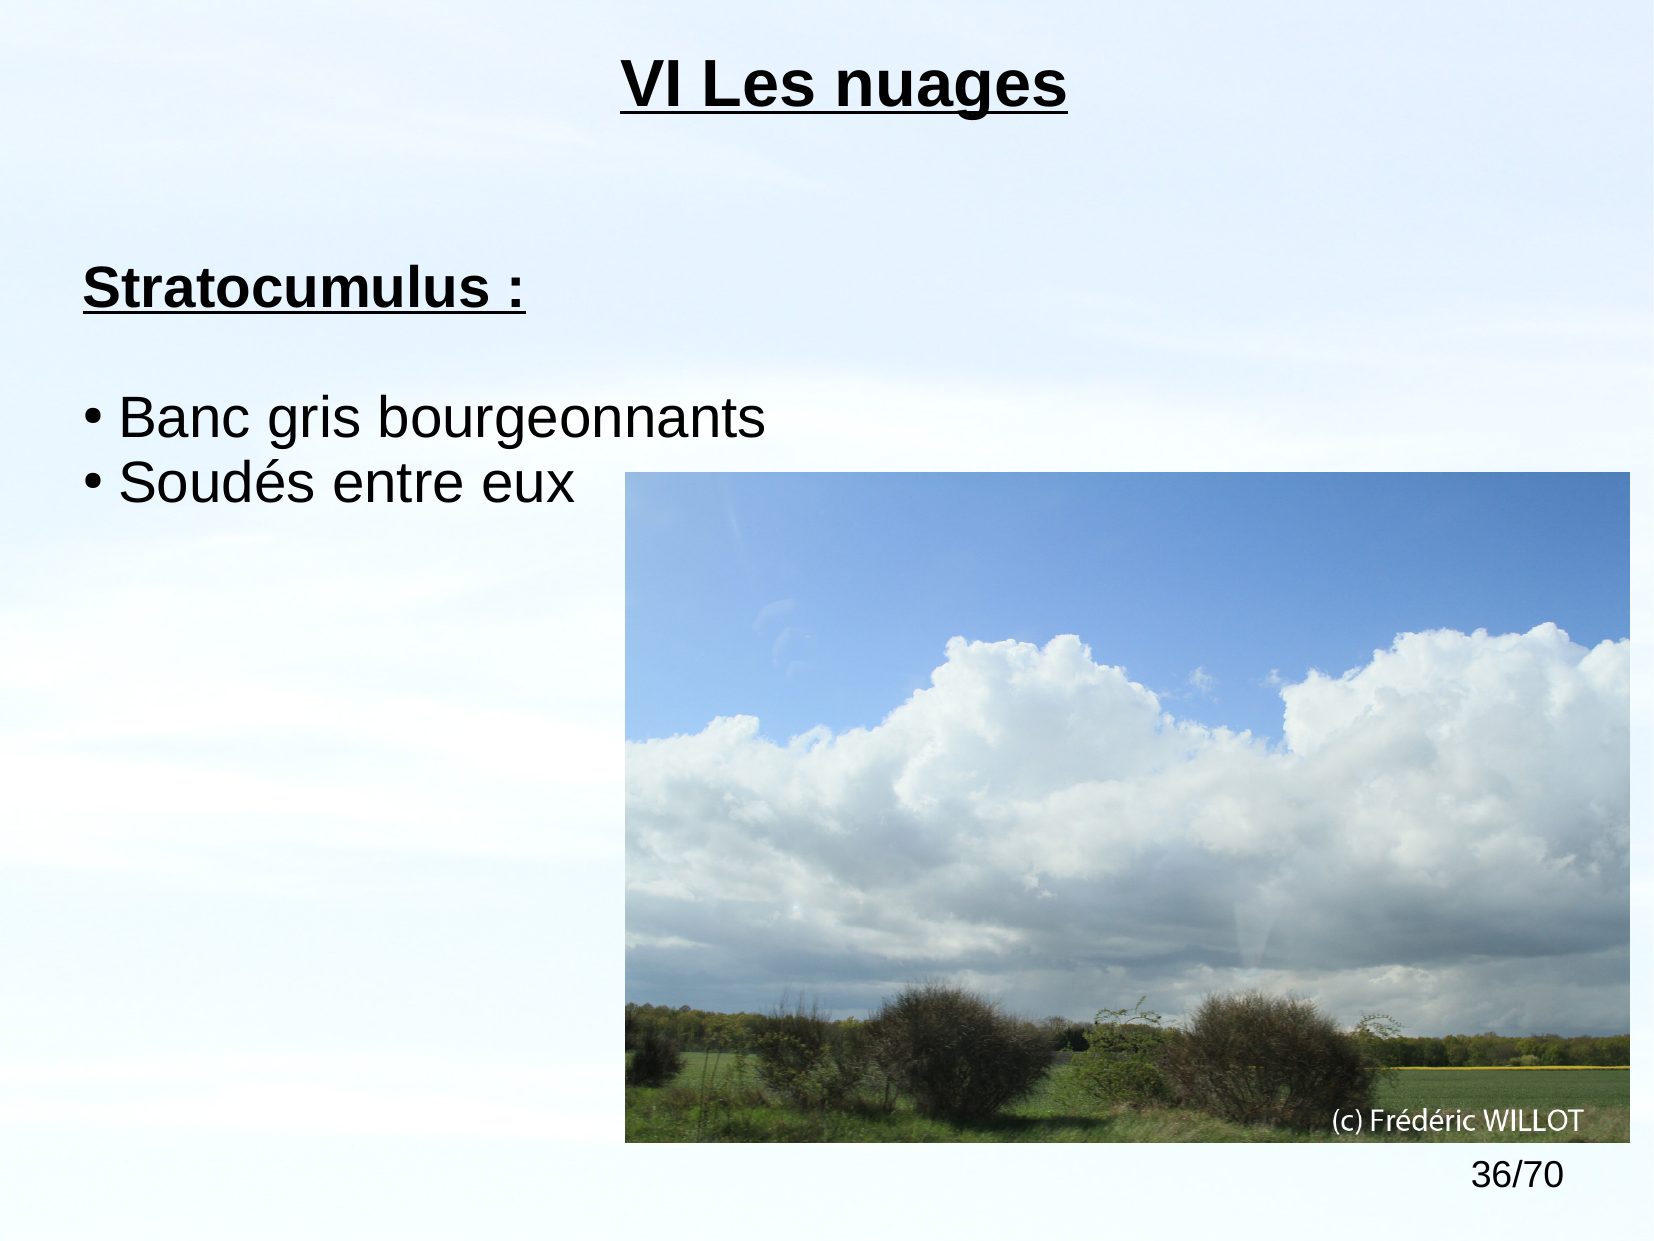

# VI Les nuages
Stratocumulus :
Banc gris bourgeonnants
Soudés entre eux